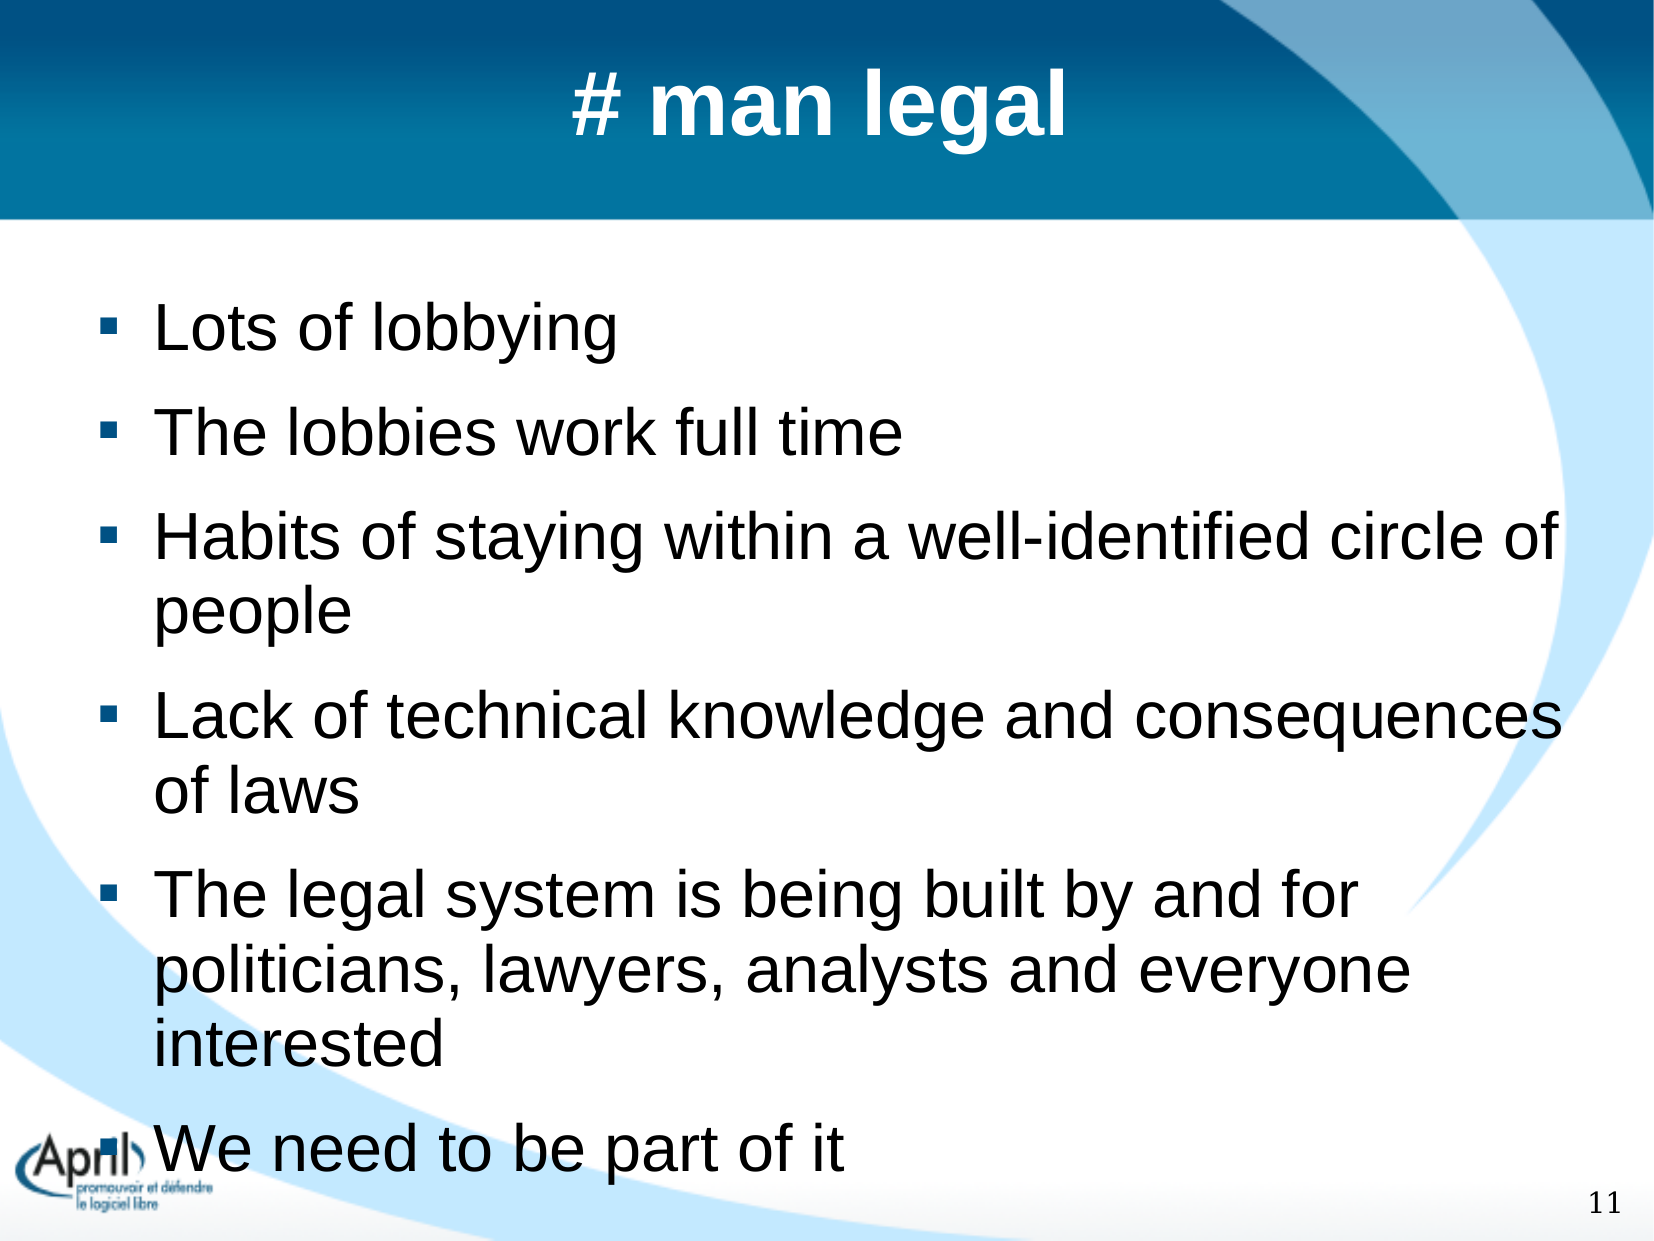

# # man legal
Lots of lobbying
The lobbies work full time
Habits of staying within a well-identified circle of people
Lack of technical knowledge and consequences of laws
The legal system is being built by and for politicians, lawyers, analysts and everyone interested
We need to be part of it
11